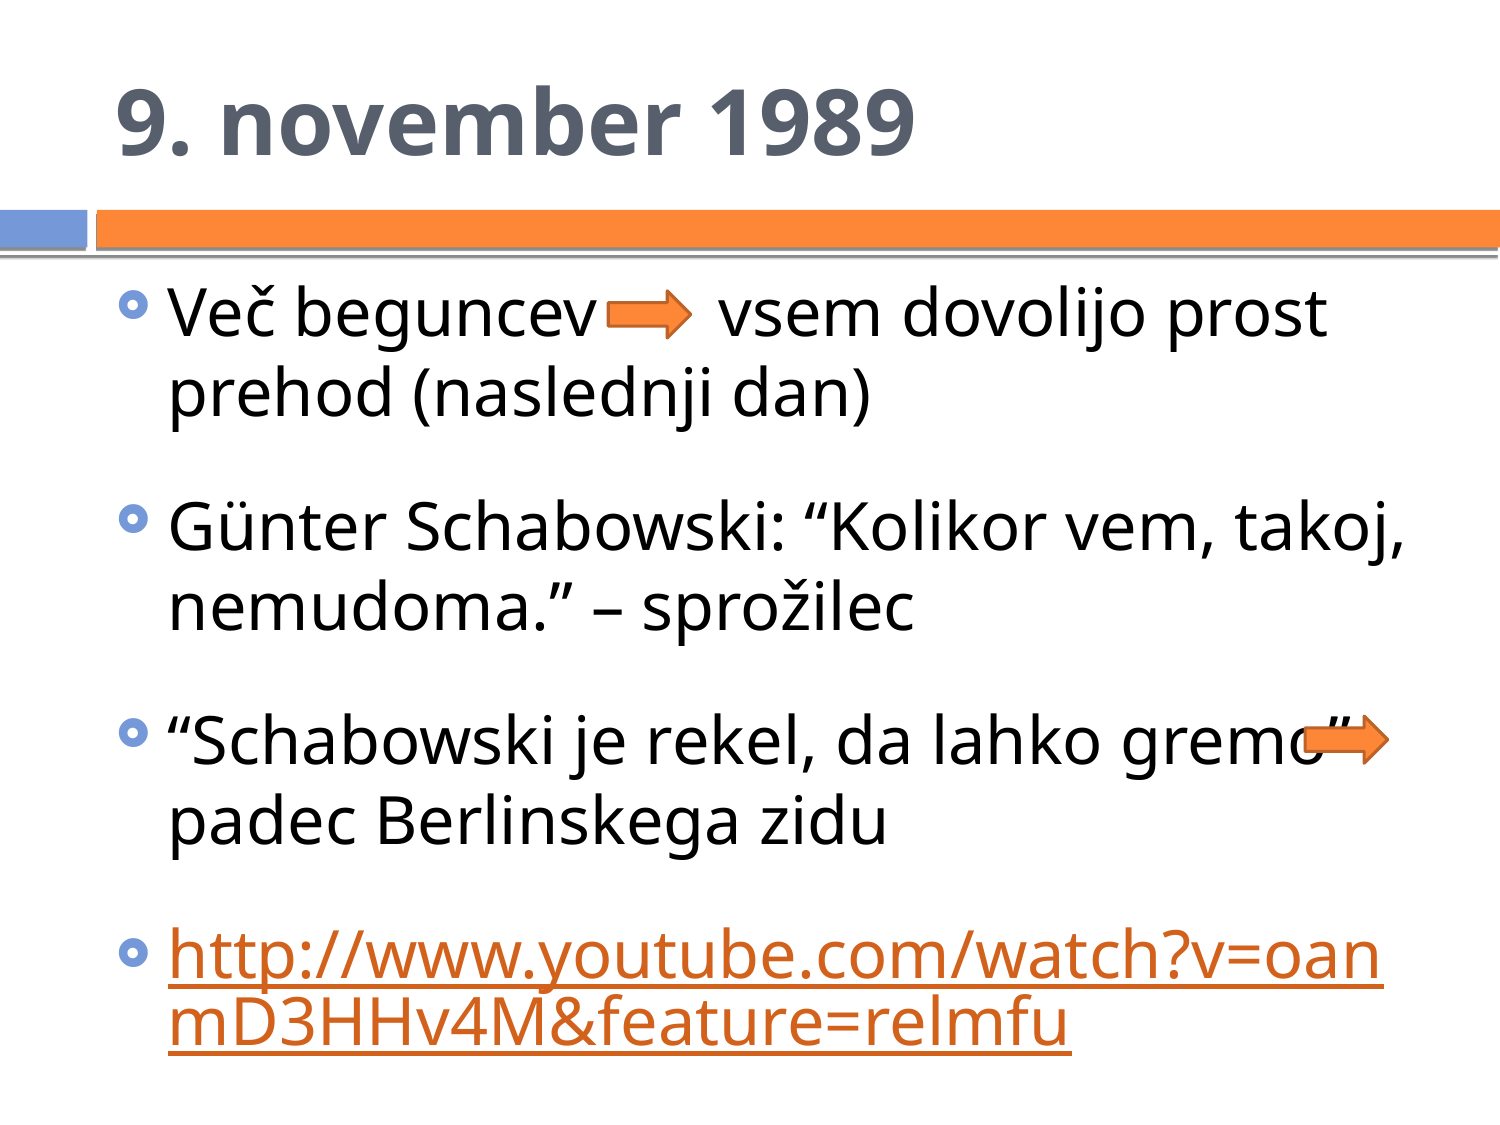

# 9. november 1989
Več beguncev vsem dovolijo prost prehod (naslednji dan)
Günter Schabowski: “Kolikor vem, takoj, nemudoma.” – sprožilec
“Schabowski je rekel, da lahko gremo” padec Berlinskega zidu
http://www.youtube.com/watch?v=oanmD3HHv4M&feature=relmfu